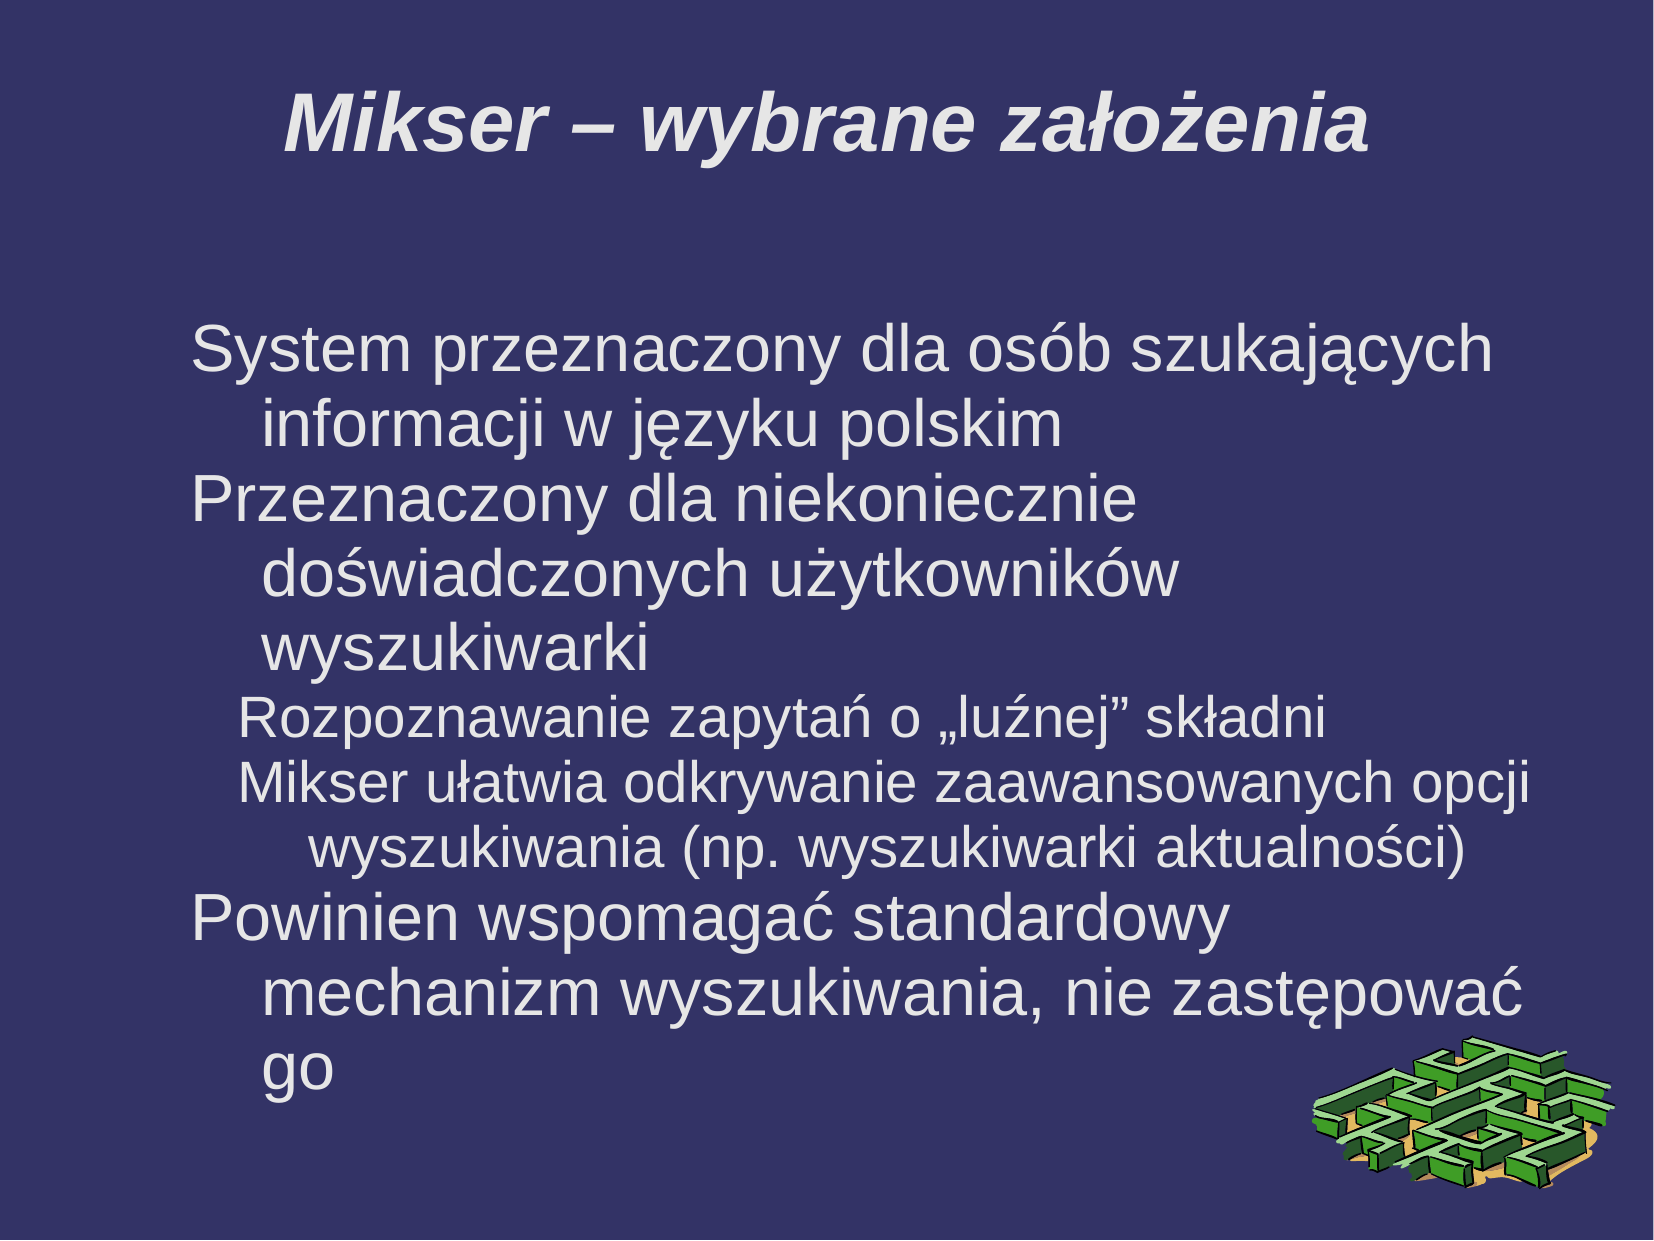

# Mikser – wybrane założenia
System przeznaczony dla osób szukających informacji w języku polskim
Przeznaczony dla niekoniecznie doświadczonych użytkowników wyszukiwarki
Rozpoznawanie zapytań o „luźnej” składni
Mikser ułatwia odkrywanie zaawansowanych opcji wyszukiwania (np. wyszukiwarki aktualności)
Powinien wspomagać standardowy mechanizm wyszukiwania, nie zastępować go